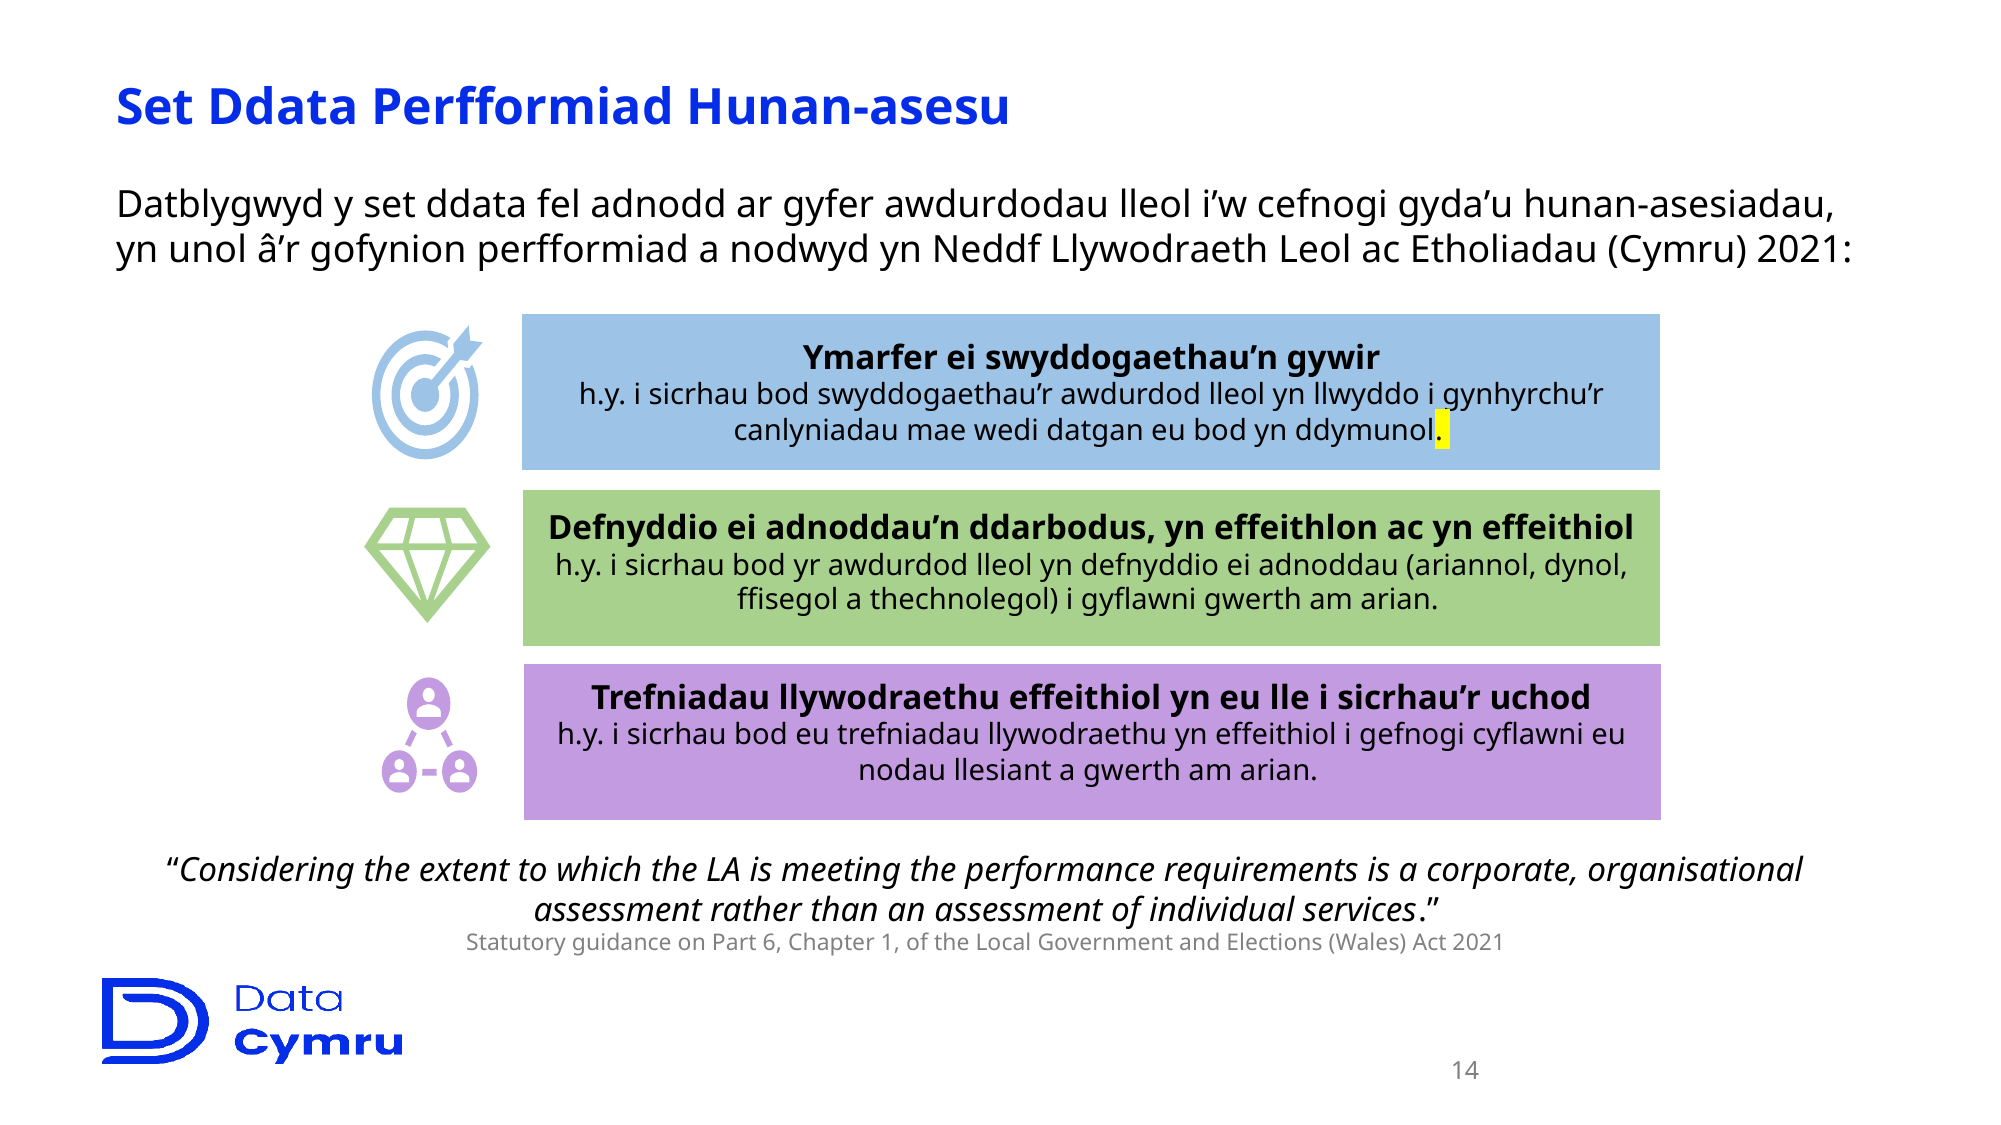

# Set Ddata Perfformiad Hunan-asesu
Datblygwyd y set ddata fel adnodd ar gyfer awdurdodau lleol i’w cefnogi gyda’u hunan-asesiadau, yn unol â’r gofynion perfformiad a nodwyd yn Neddf Llywodraeth Leol ac Etholiadau (Cymru) 2021:
Ymarfer ei swyddogaethau’n gywir
h.y. i sicrhau bod swyddogaethau’r awdurdod lleol yn llwyddo i gynhyrchu’r canlyniadau mae wedi datgan eu bod yn ddymunol.
Defnyddio ei adnoddau’n ddarbodus, yn effeithlon ac yn effeithiol
h.y. i sicrhau bod yr awdurdod lleol yn defnyddio ei adnoddau (ariannol, dynol, ffisegol a thechnolegol) i gyflawni gwerth am arian.
Trefniadau llywodraethu effeithiol yn eu lle i sicrhau’r uchod
h.y. i sicrhau bod eu trefniadau llywodraethu yn effeithiol i gefnogi cyflawni eu nodau llesiant a gwerth am arian.
“Considering the extent to which the LA is meeting the performance requirements is a corporate, organisational assessment rather than an assessment of individual services.”
Statutory guidance on Part 6, Chapter 1, of the Local Government and Elections (Wales) Act 2021